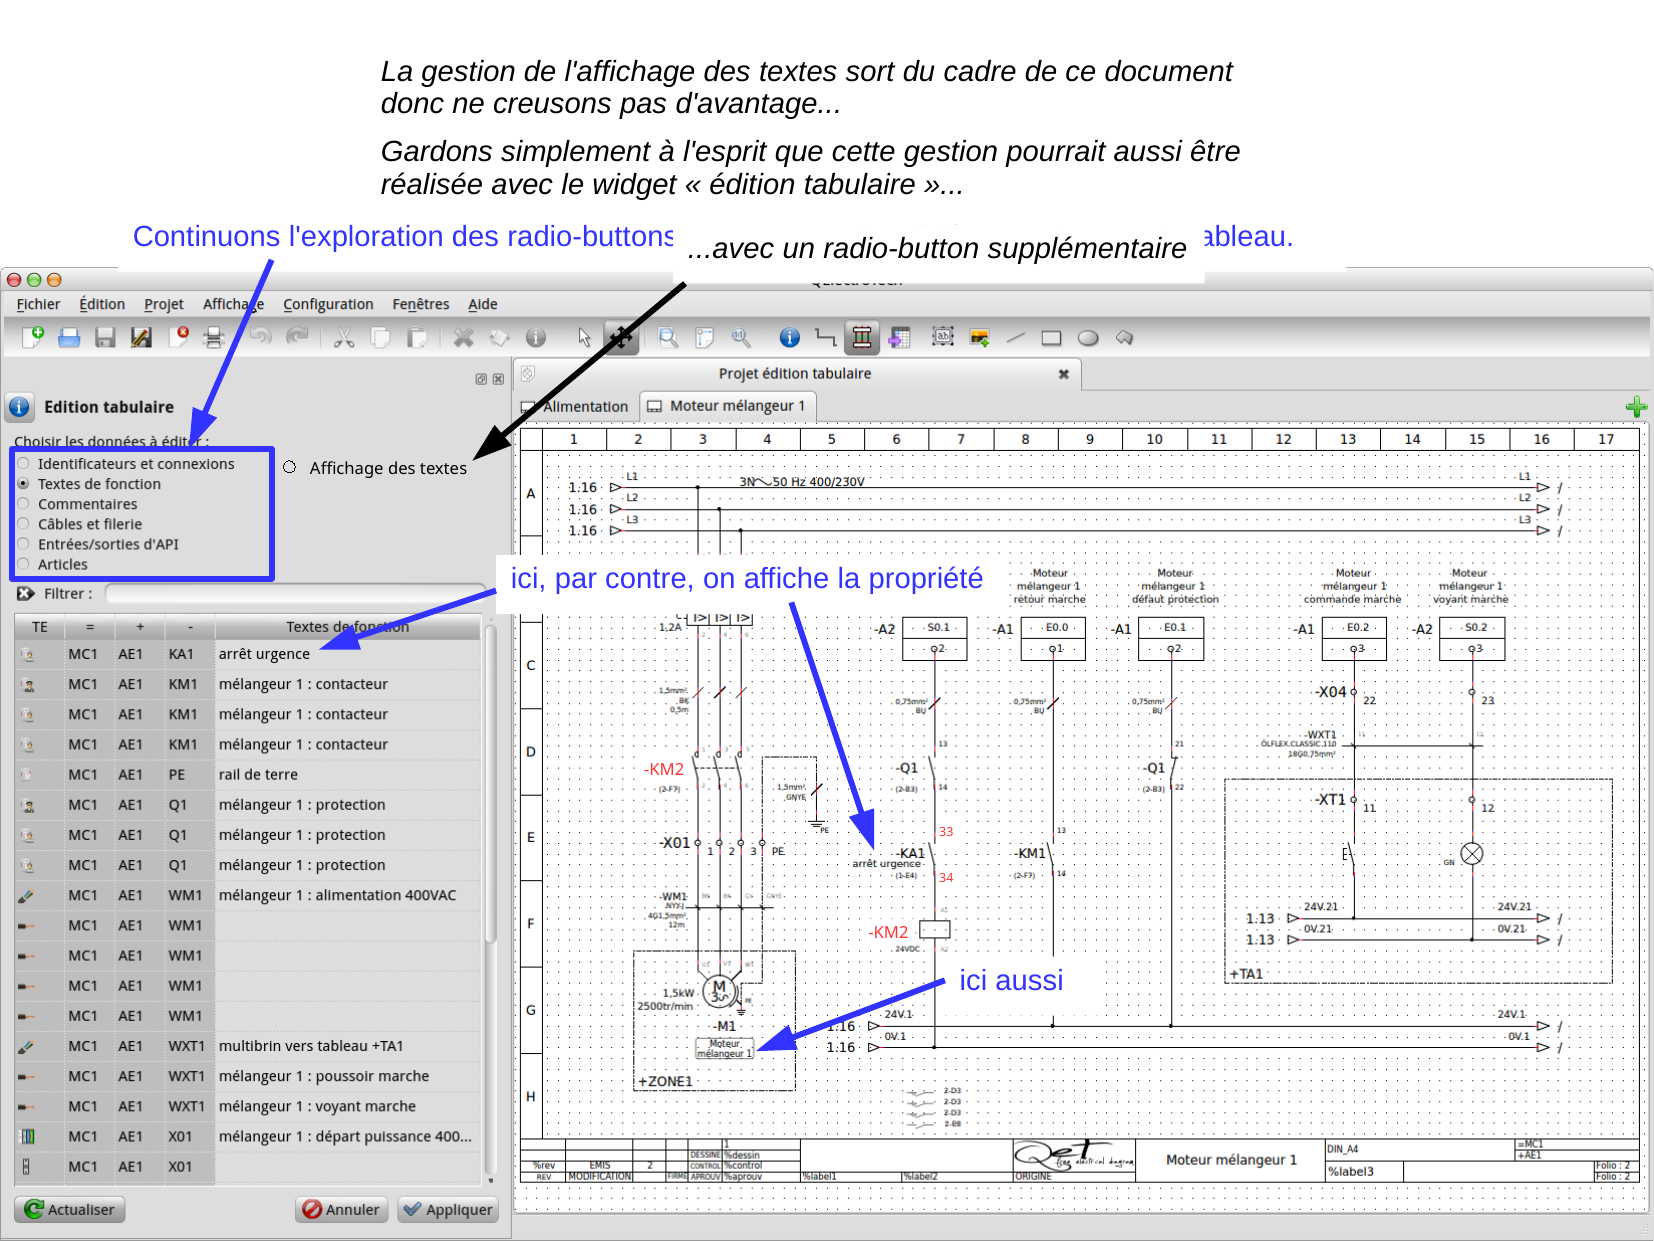

La gestion de l'affichage des textes sort du cadre de ce document donc ne creusons pas d'avantage...
Gardons simplement à l'esprit que cette gestion pourrait aussi être réalisée avec le widget « édition tabulaire »...
Continuons l'exploration des radio-buttons pour montrer les différentes formes du tableau.
...avec un radio-button supplémentaire
Affichage des textes
ici, par contre, on affiche la propriété
-KM2
33
34
-KM2
ici aussi